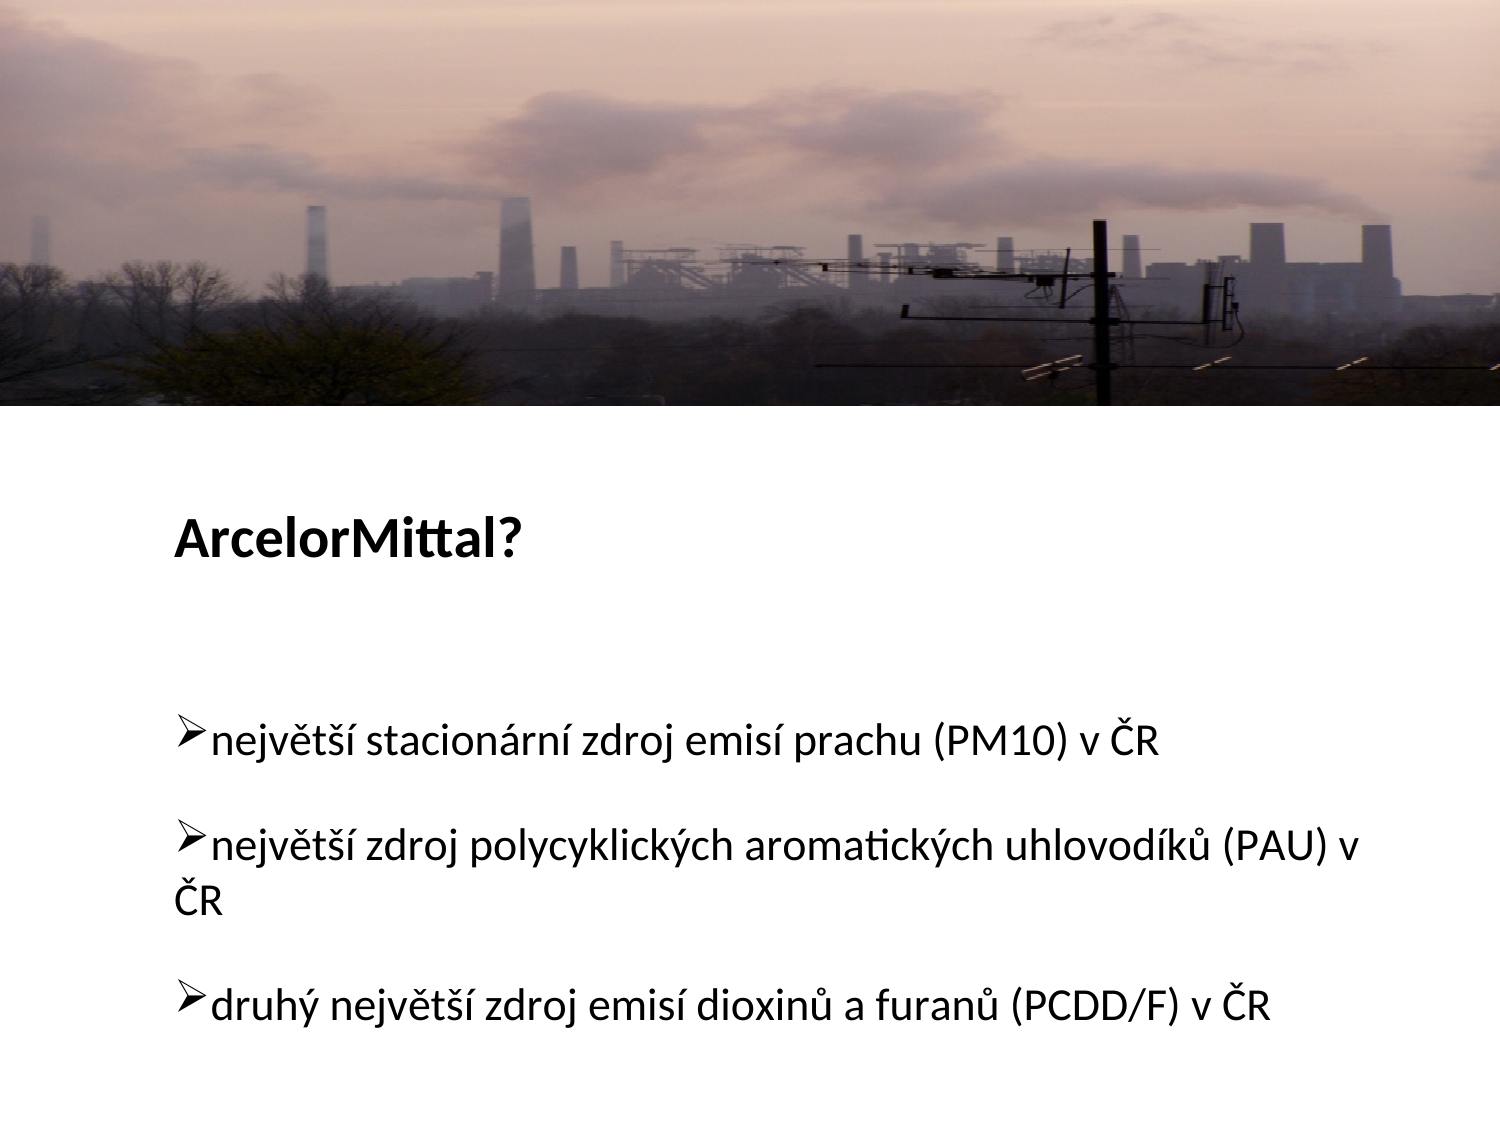

ArcelorMittal?
největší stacionární zdroj emisí prachu (PM10) v ČR
největší zdroj polycyklických aromatických uhlovodíků (PAU) v ČR
druhý největší zdroj emisí dioxinů a furanů (PCDD/F) v ČR